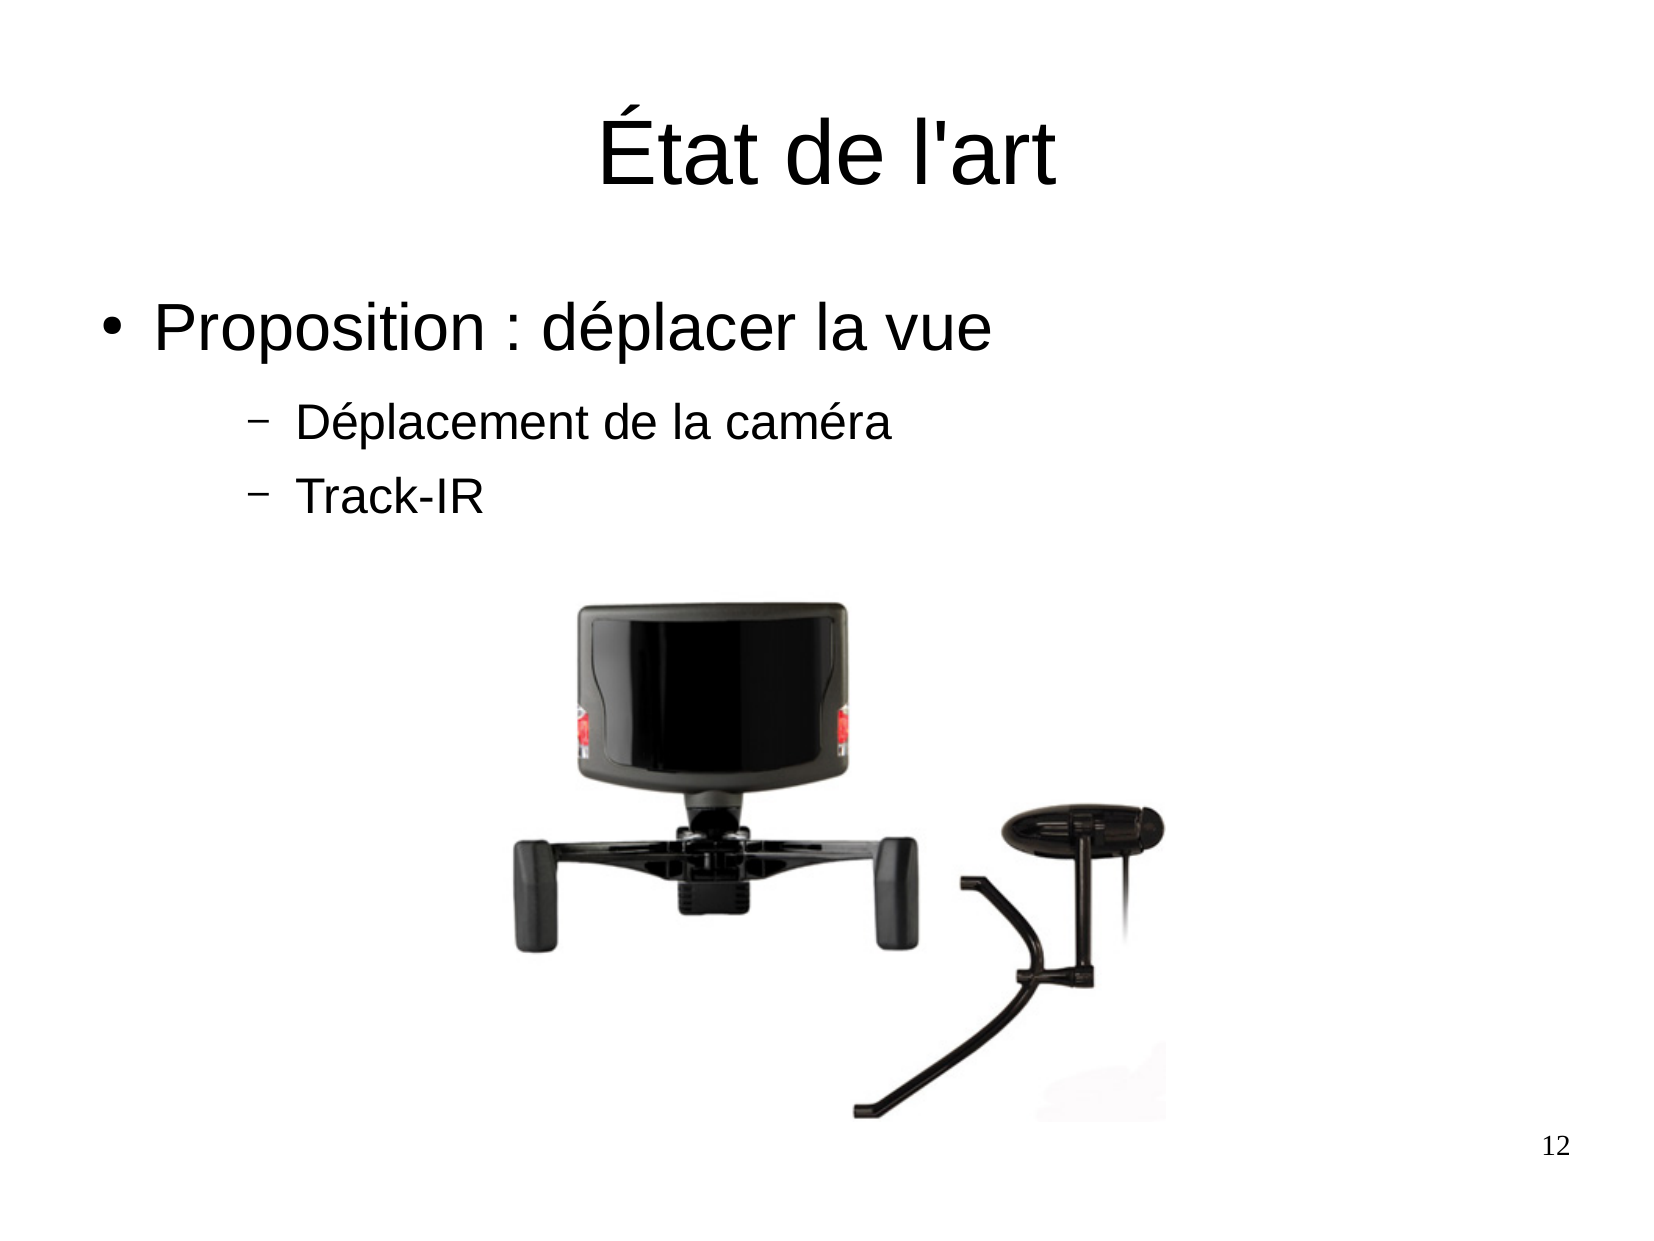

# État de l'art
Proposition : déplacer la vue
Déplacement de la caméra
Track-IR
12